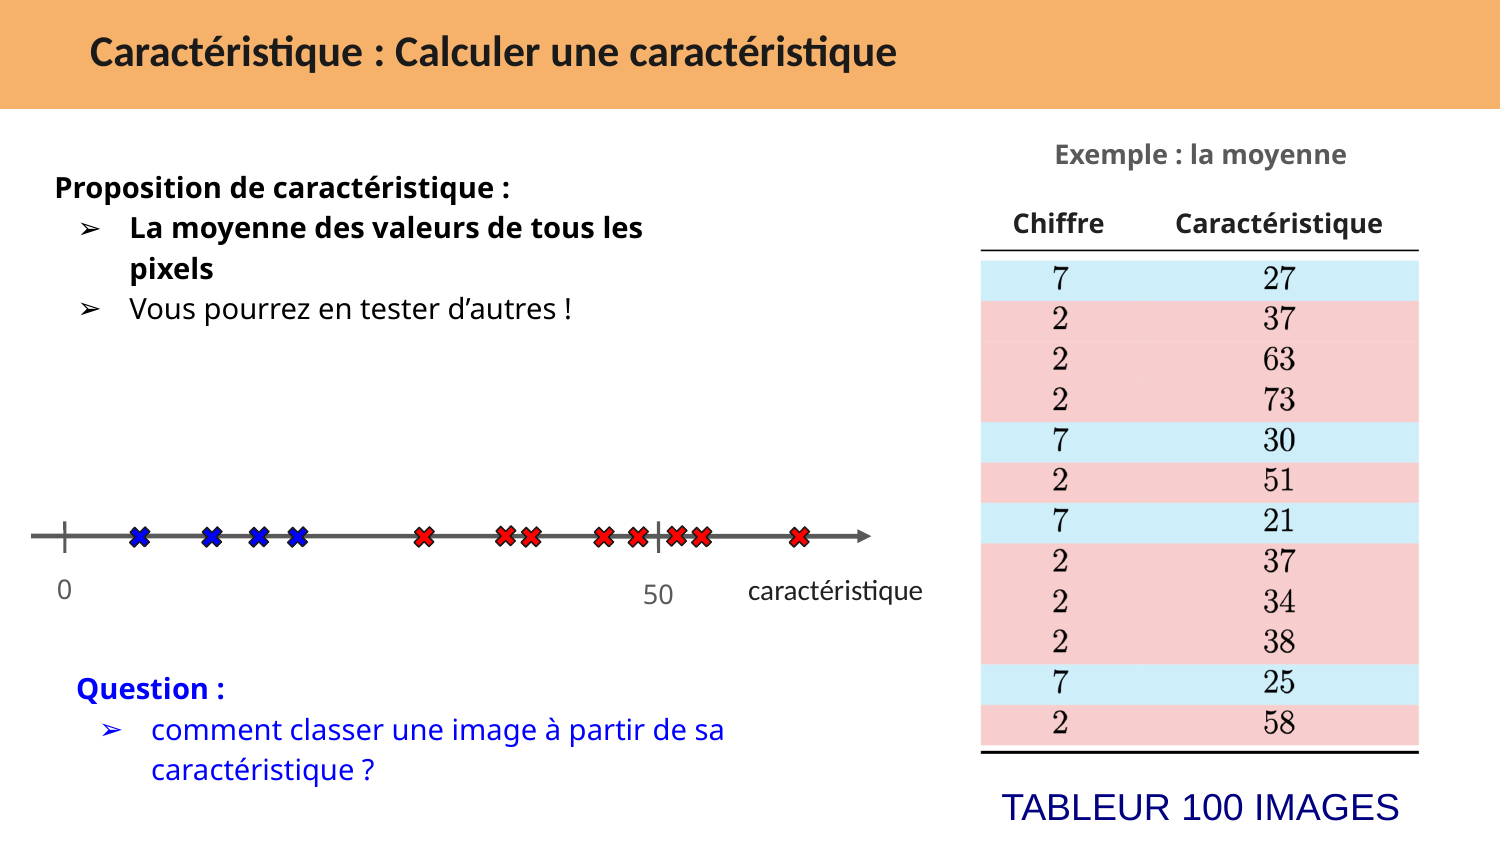

Caractéristique : Calculer une caractéristique
Exemple : la moyenne
Proposition de caractéristique :
La moyenne des valeurs de tous les pixels
Vous pourrez en tester d’autres !
Chiffre
Caractéristique
caractéristique
0
50
Question :
comment classer une image à partir de sa caractéristique ?
TABLEUR 100 IMAGES